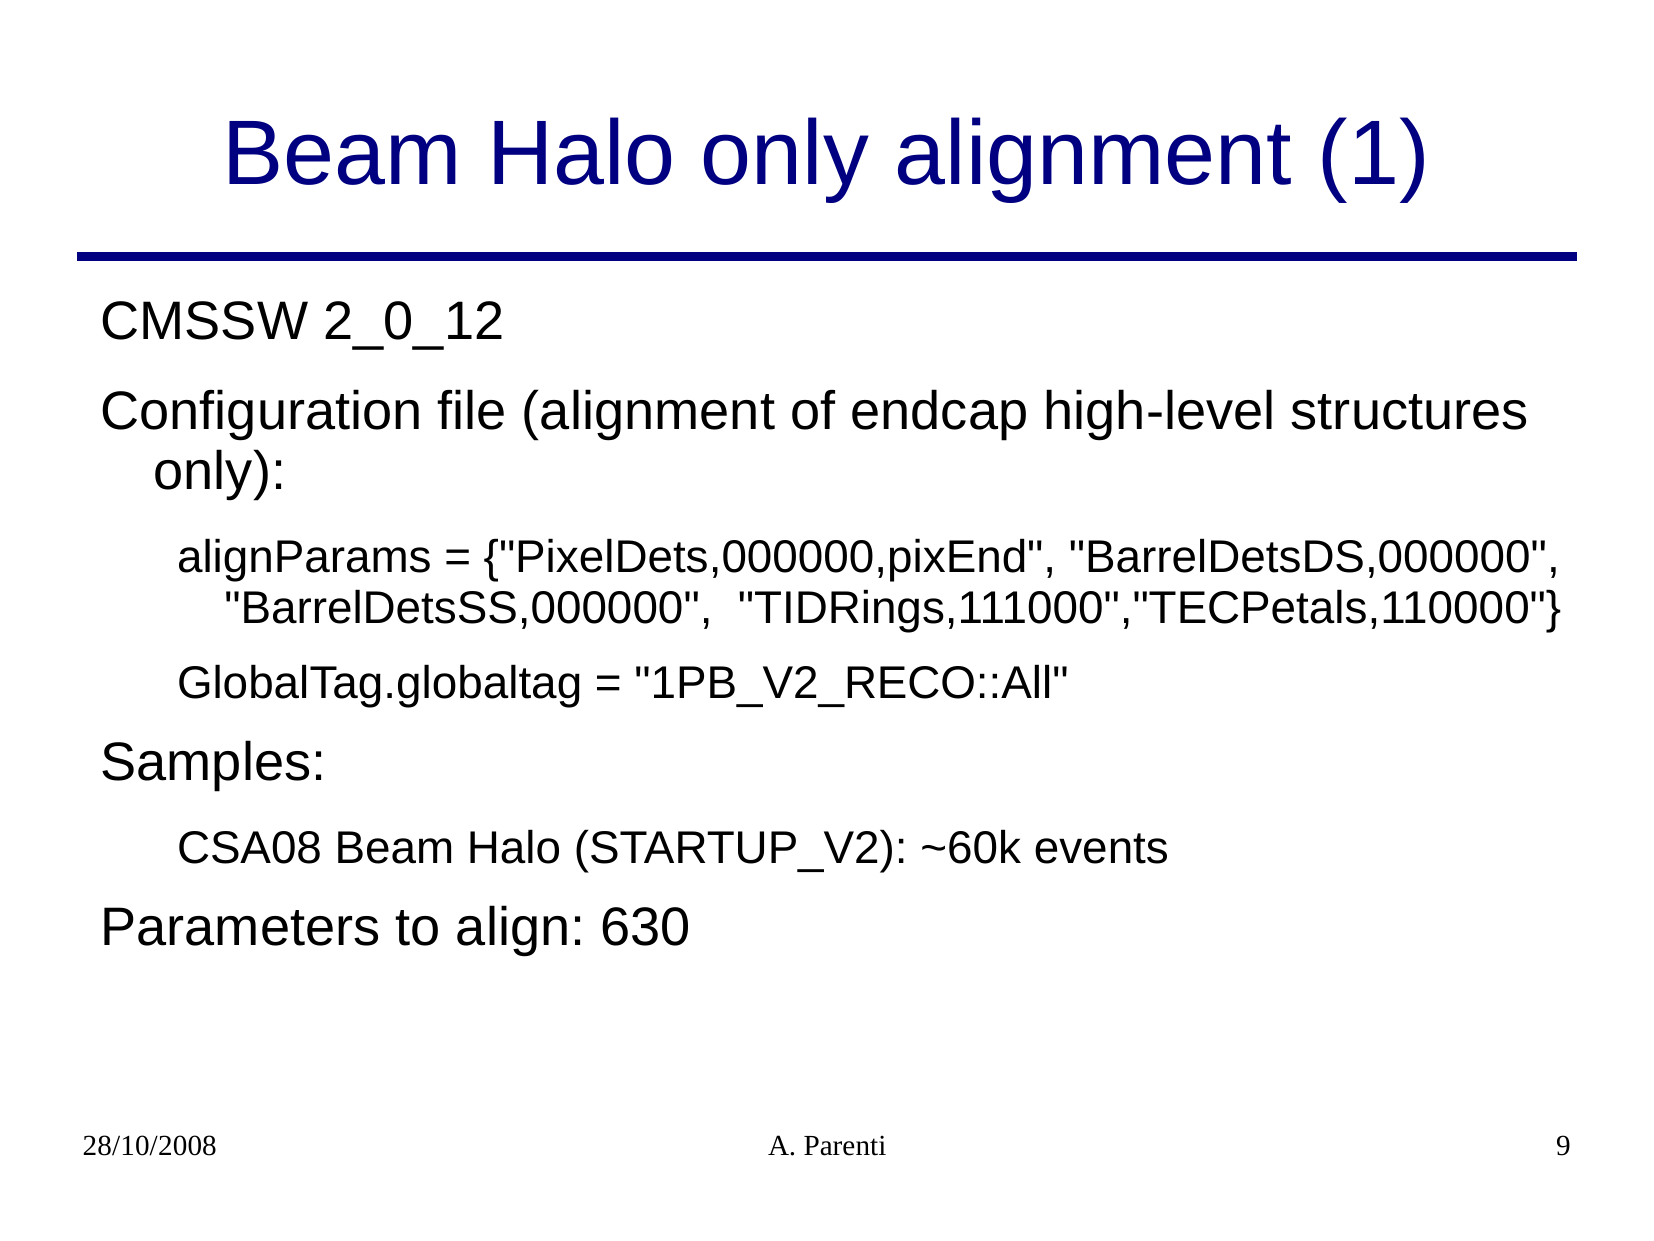

# Beam Halo only alignment (1)
CMSSW 2_0_12
Configuration file (alignment of endcap high-level structures only):
alignParams = {"PixelDets,000000,pixEnd", "BarrelDetsDS,000000", "BarrelDetsSS,000000", "TIDRings,111000","TECPetals,110000"}
GlobalTag.globaltag = "1PB_V2_RECO::All"
Samples:
CSA08 Beam Halo (STARTUP_V2): ~60k events
Parameters to align: 630
9